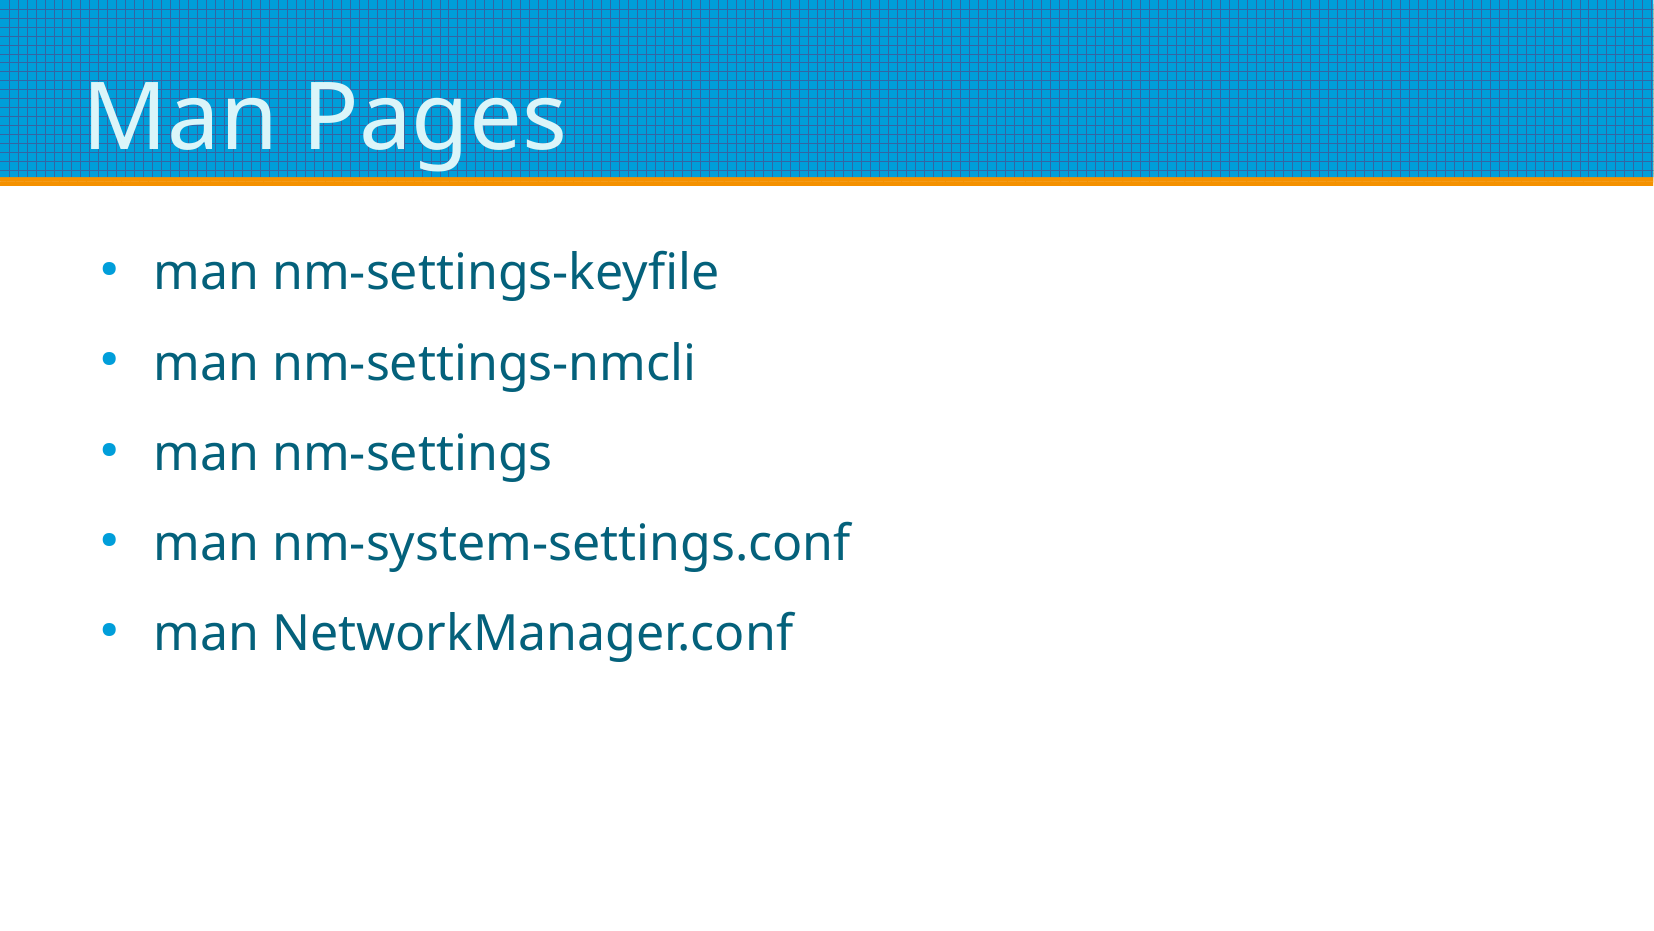

# Man Pages
man nm-settings-keyfile
man nm-settings-nmcli
man nm-settings
man nm-system-settings.conf
man NetworkManager.conf